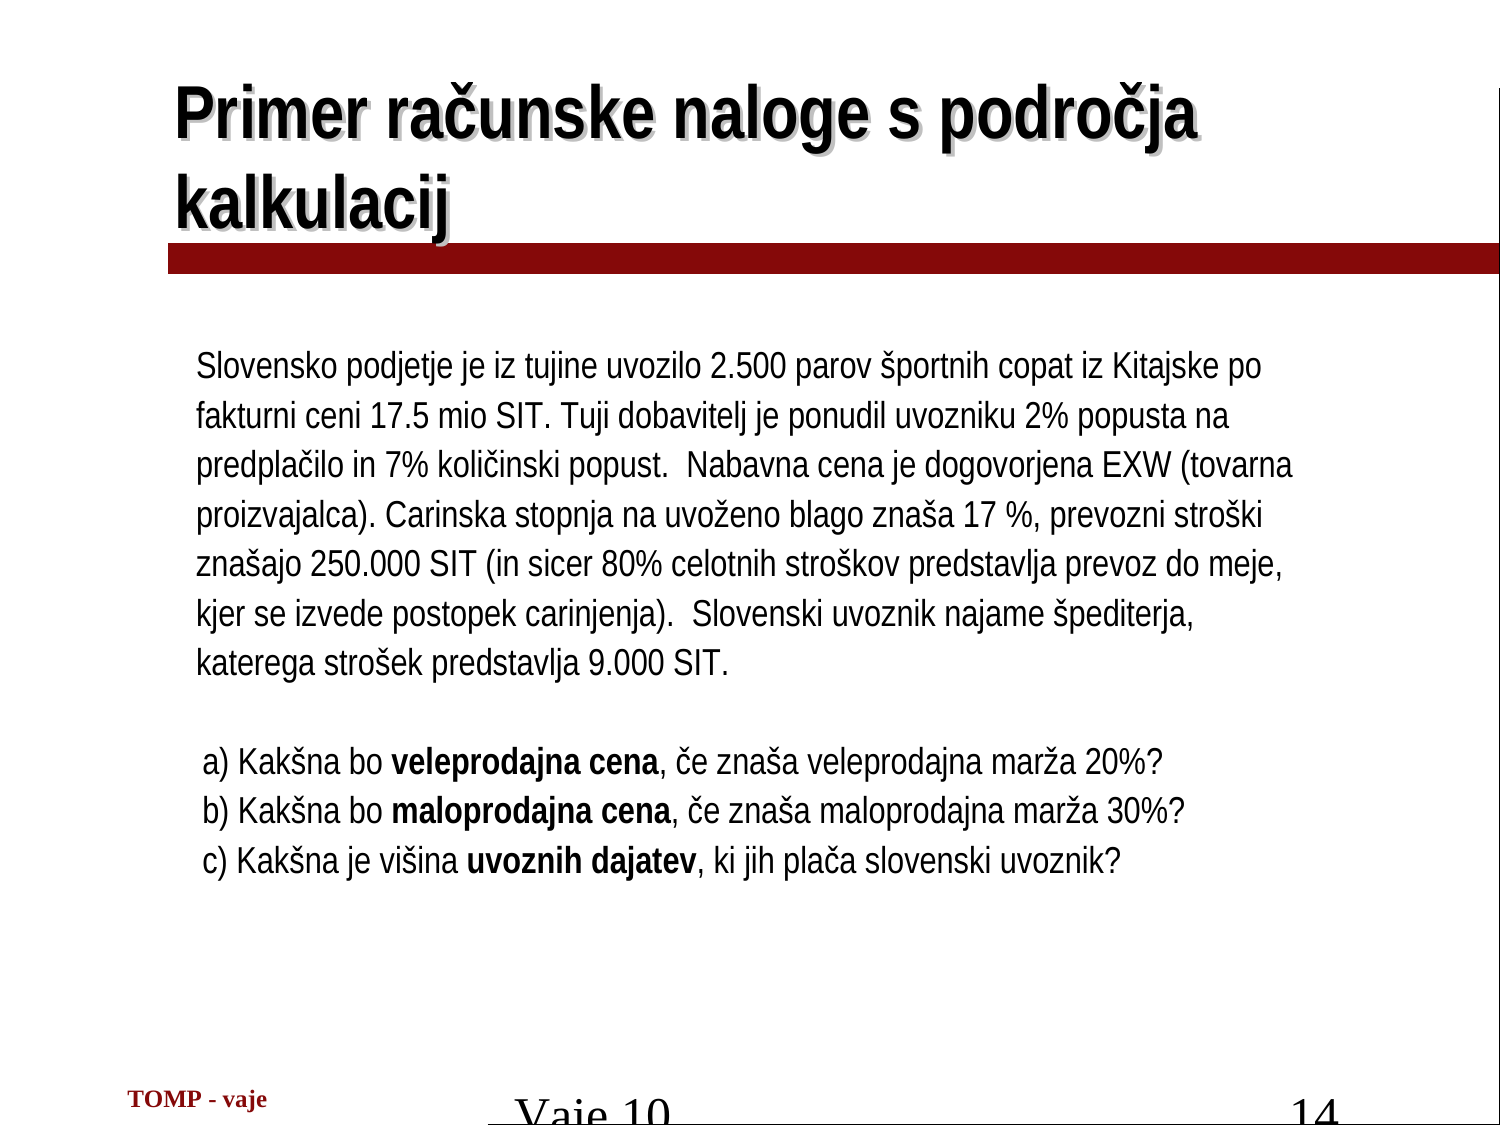

# Primer računske naloge s področja kalkulacij
	Slovensko podjetje je iz tujine uvozilo 2.500 parov športnih copat iz Kitajske po fakturni ceni 17.5 mio SIT. Tuji dobavitelj je ponudil uvozniku 2% popusta na predplačilo in 7% količinski popust. Nabavna cena je dogovorjena EXW (tovarna proizvajalca). Carinska stopnja na uvoženo blago znaša 17 %, prevozni stroški znašajo 250.000 SIT (in sicer 80% celotnih stroškov predstavlja prevoz do meje, kjer se izvede postopek carinjenja). Slovenski uvoznik najame špediterja, katerega strošek predstavlja 9.000 SIT.
a) Kakšna bo veleprodajna cena, če znaša veleprodajna marža 20%?
b) Kakšna bo maloprodajna cena, če znaša maloprodajna marža 30%?
c) Kakšna je višina uvoznih dajatev, ki jih plača slovenski uvoznik?
Vaje 5
14